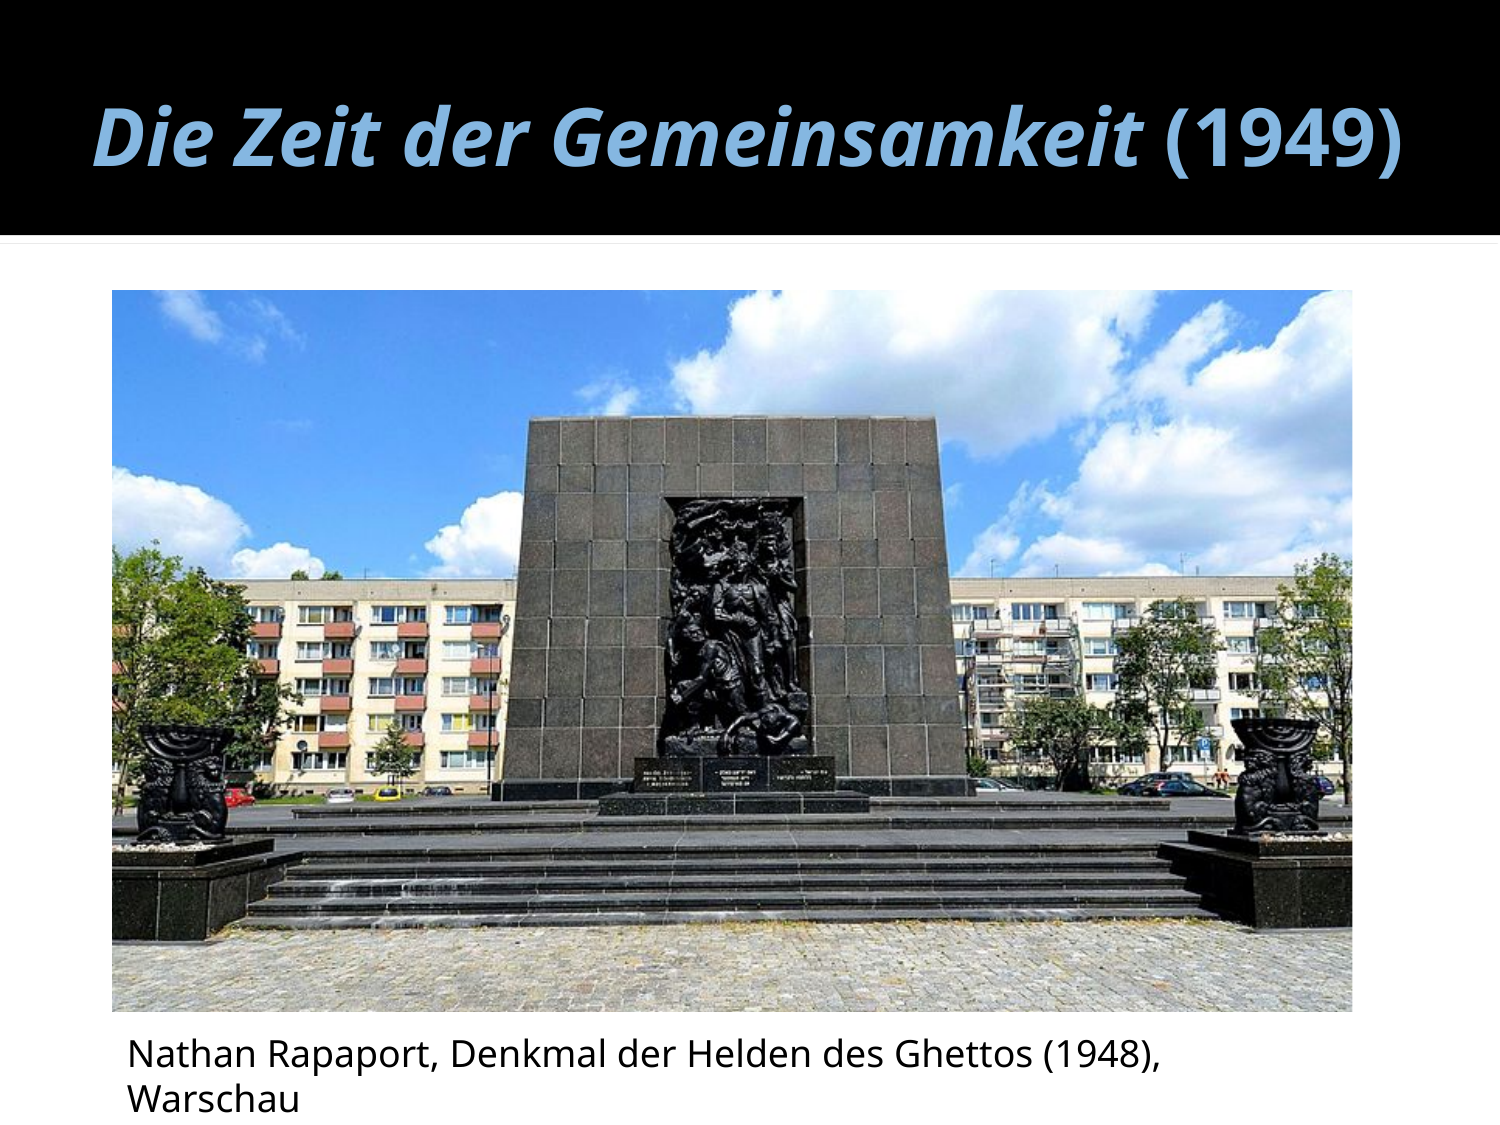

# Die Zeit der Gemeinsamkeit (1949)
Nathan Rapaport, Denkmal der Helden des Ghettos (1948), Warschau